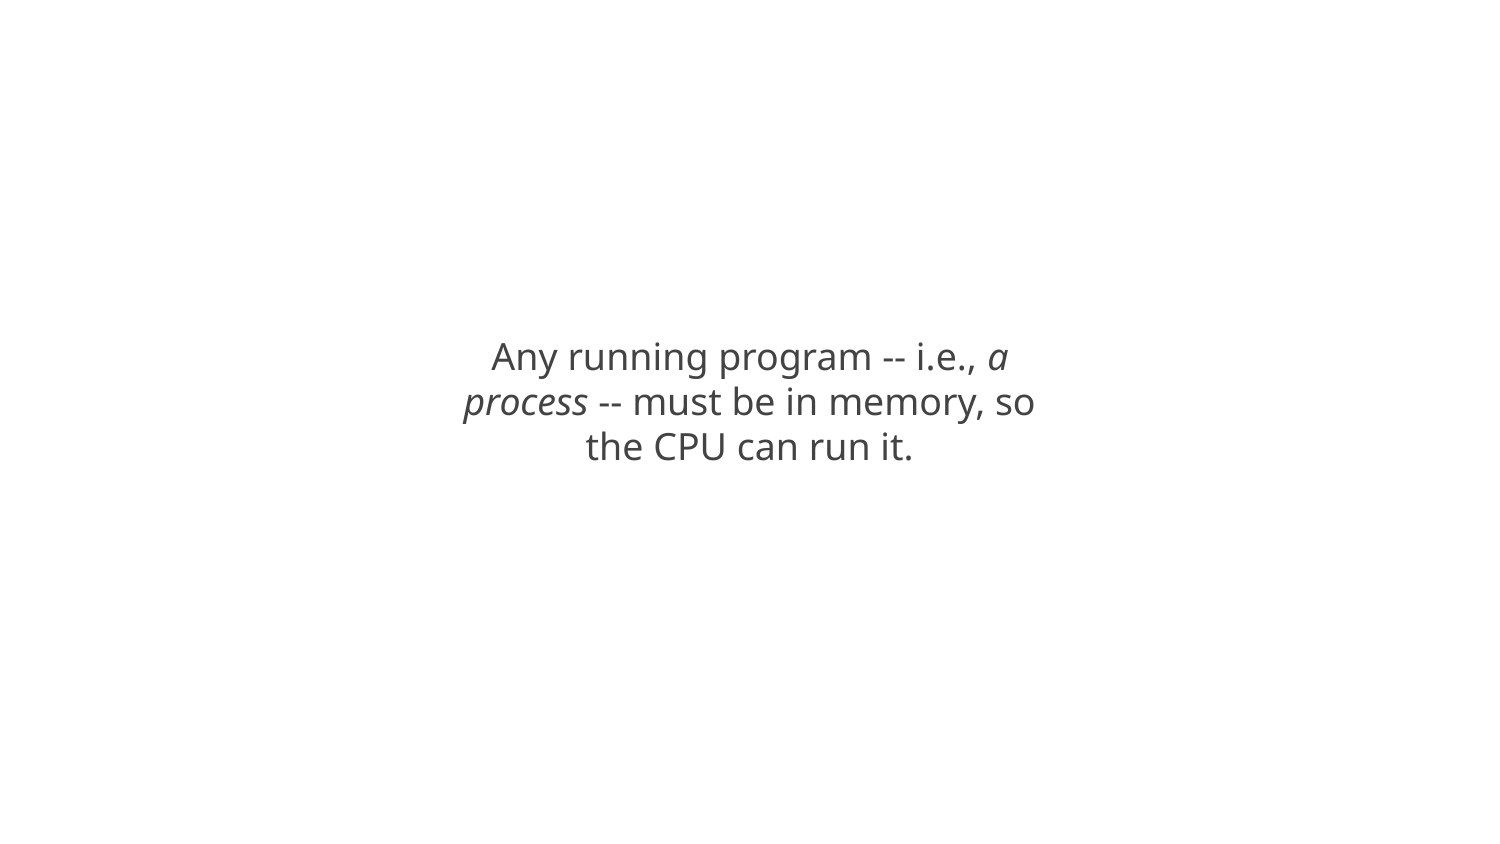

Any running program -- i.e., a process -- must be in memory, so the CPU can run it.